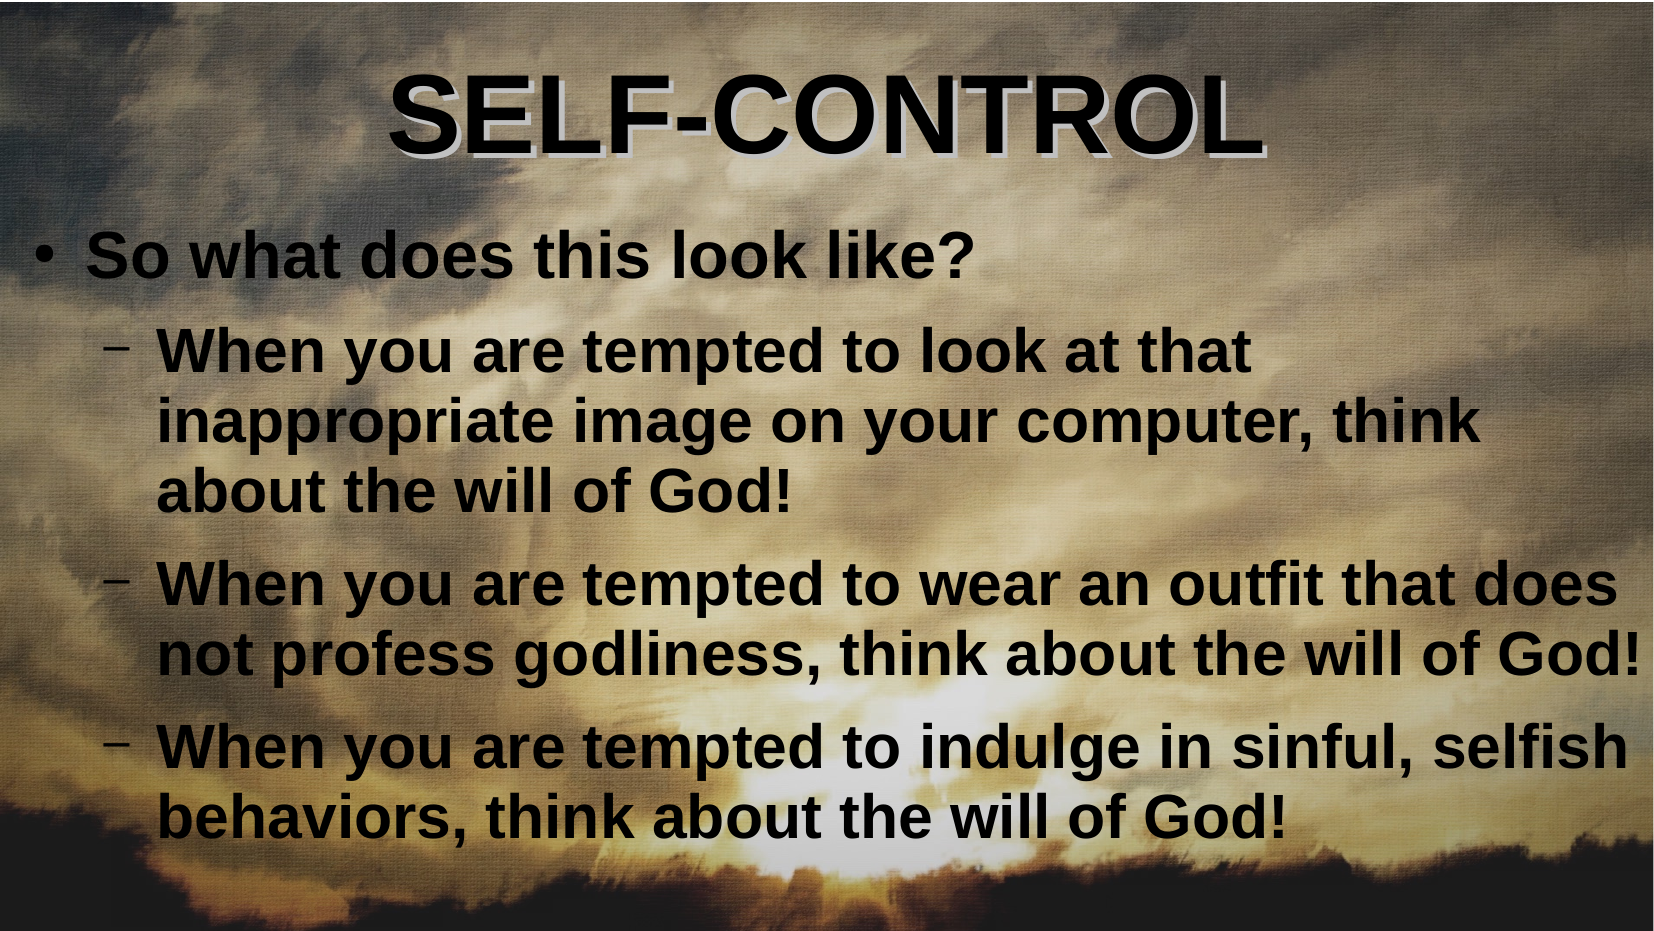

# SELF-CONTROL
So what does this look like?
When you are tempted to look at that inappropriate image on your computer, think about the will of God!
When you are tempted to wear an outfit that does not profess godliness, think about the will of God!
When you are tempted to indulge in sinful, selfish behaviors, think about the will of God!